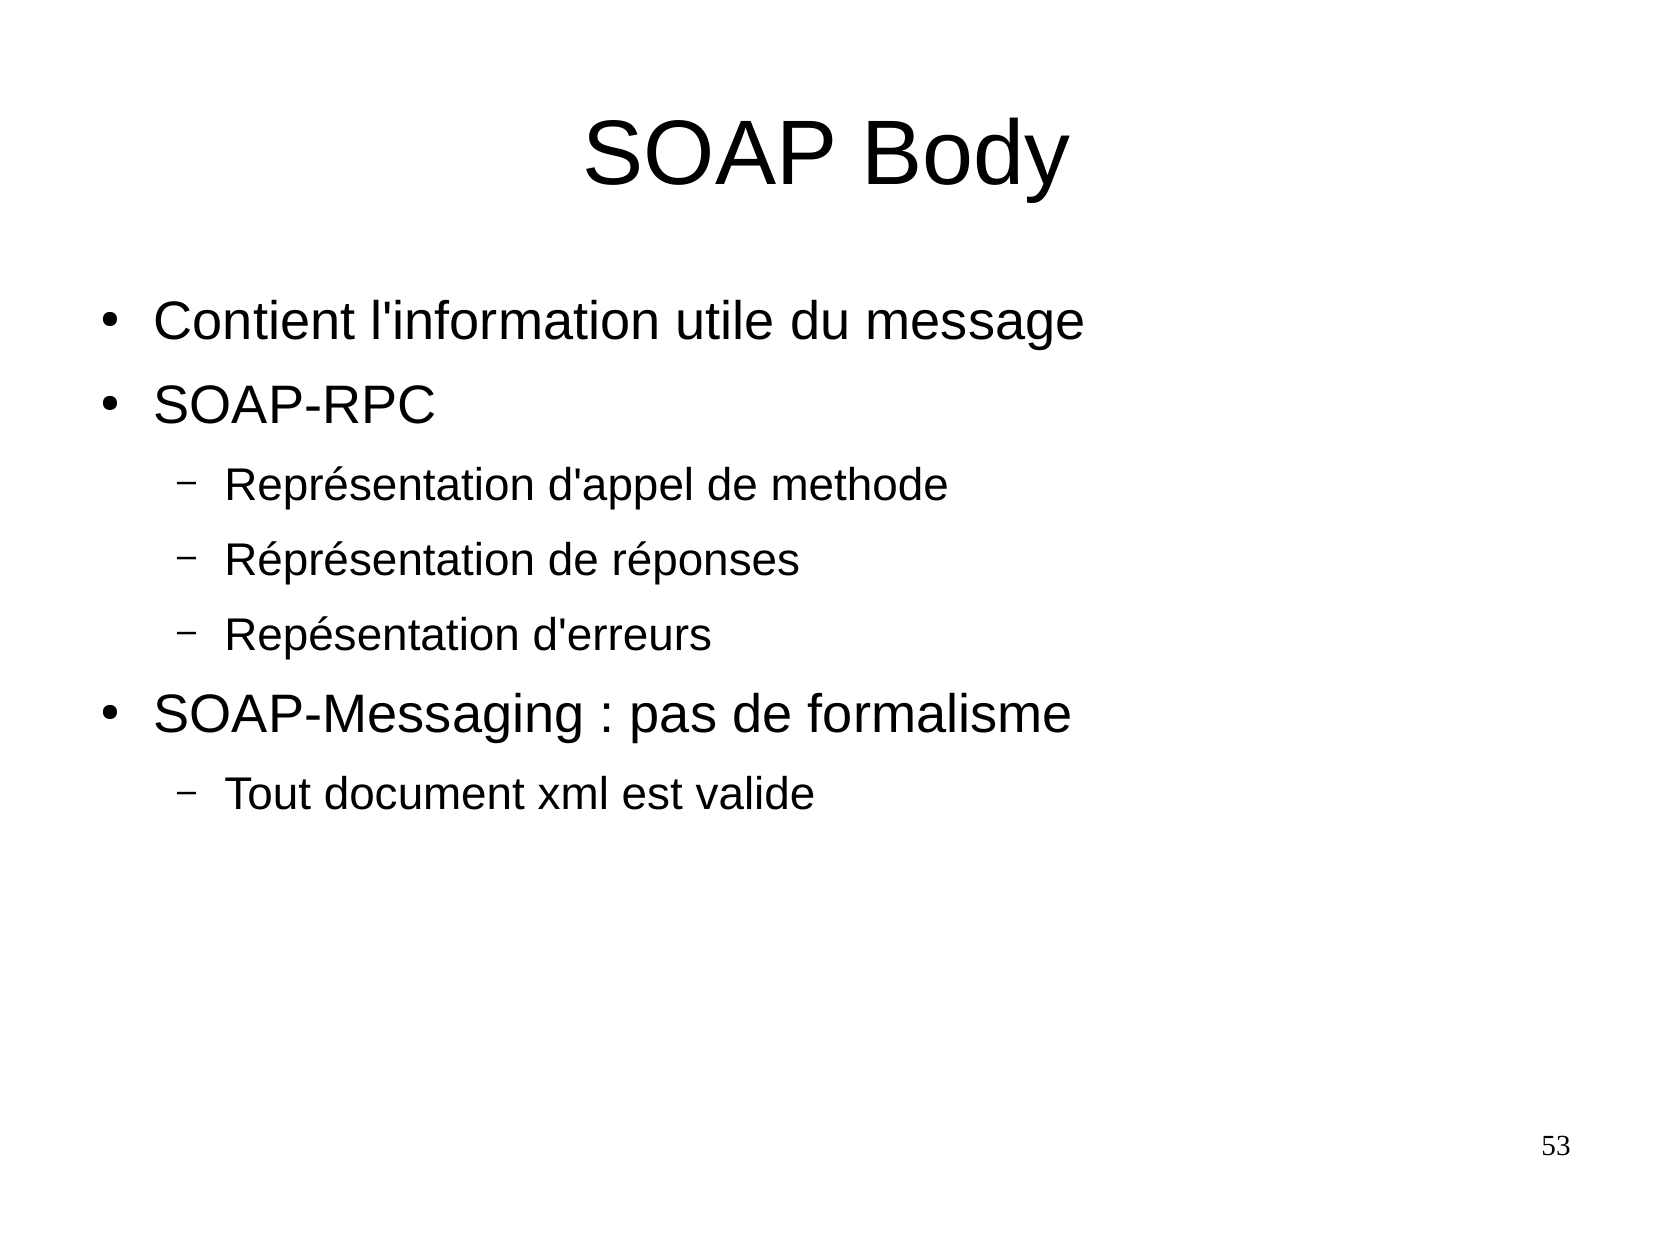

# SOAP Body
Contient l'information utile du message
SOAP-RPC
Représentation d'appel de methode
Réprésentation de réponses
Repésentation d'erreurs
SOAP-Messaging : pas de formalisme
Tout document xml est valide
53